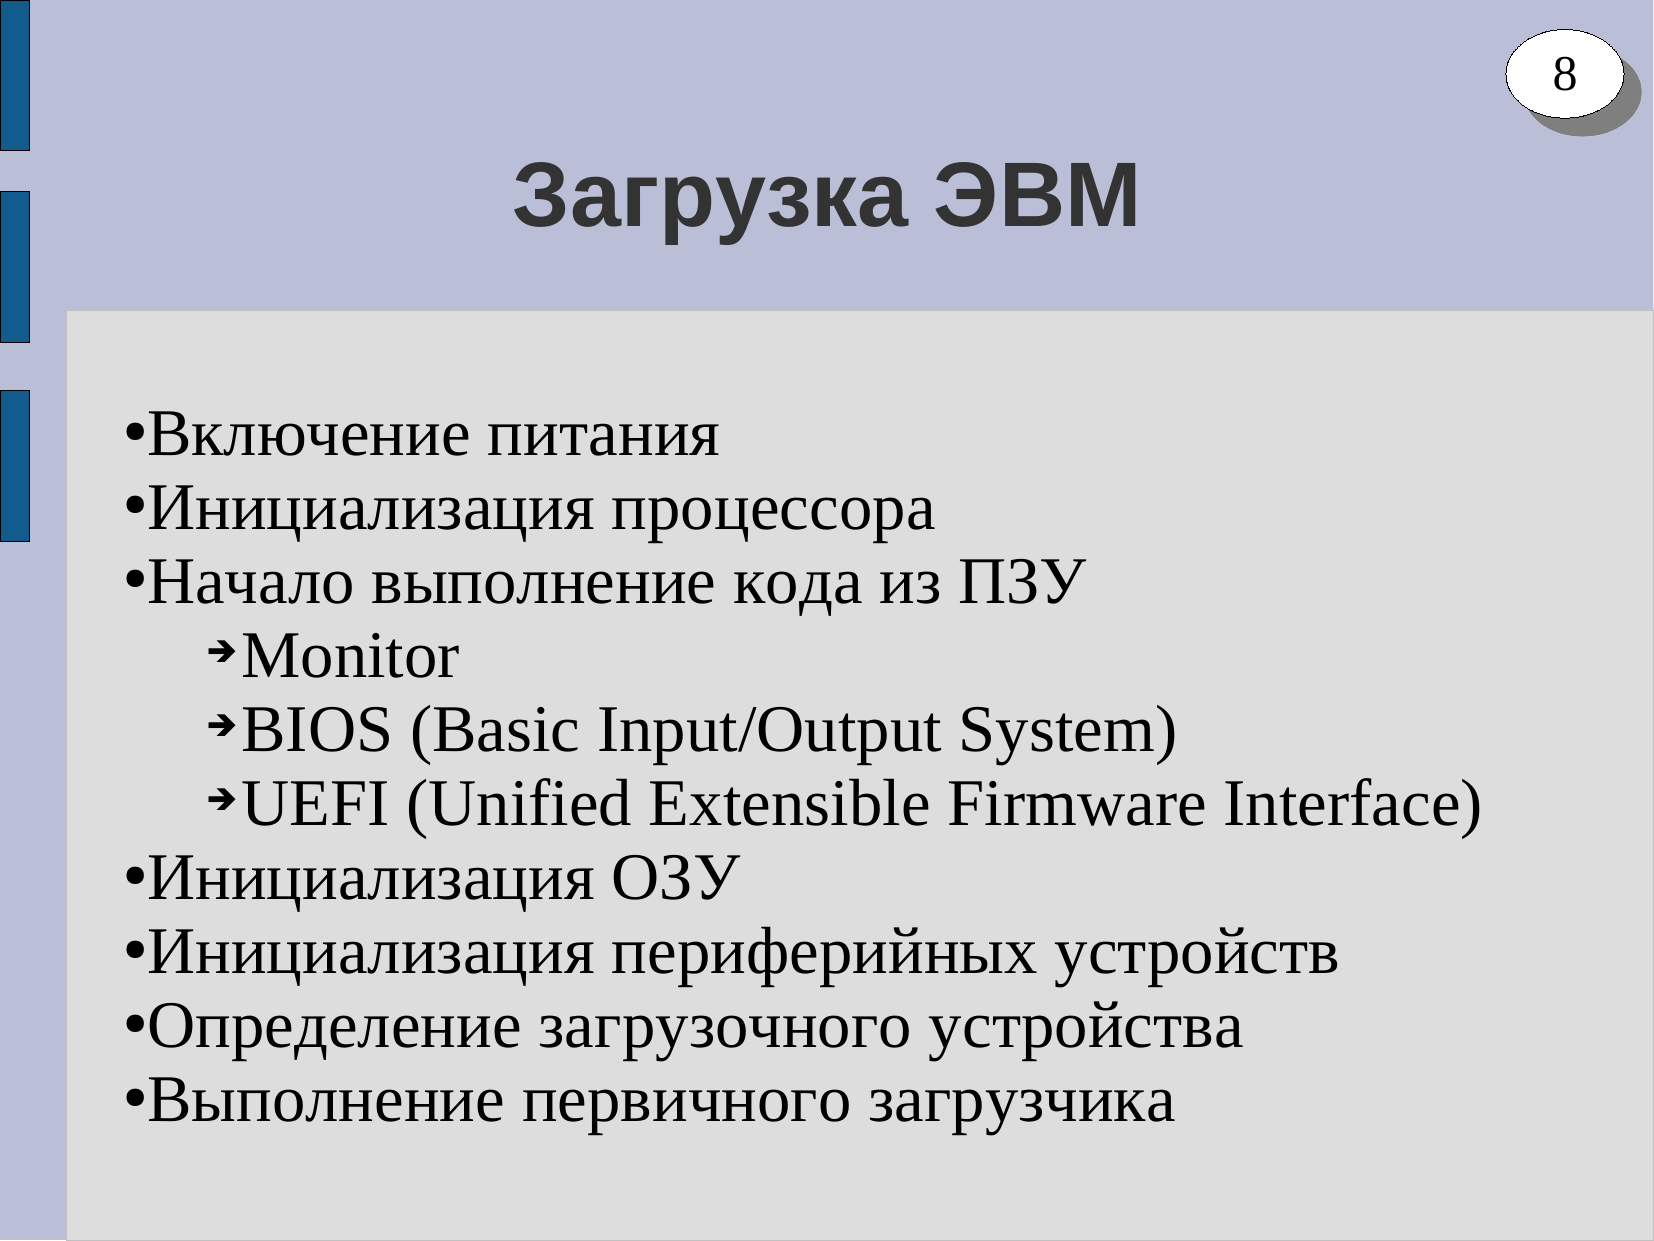

8
# Загрузка ЭВМ
Включение питания
Инициализация процессора
Начало выполнение кода из ПЗУ
Monitor
BIOS (Basic Input/Output System)
UEFI (Unified Extensible Firmware Interface)
Инициализация ОЗУ
Инициализация периферийных устройств
Определение загрузочного устройства
Выполнение первичного загрузчика